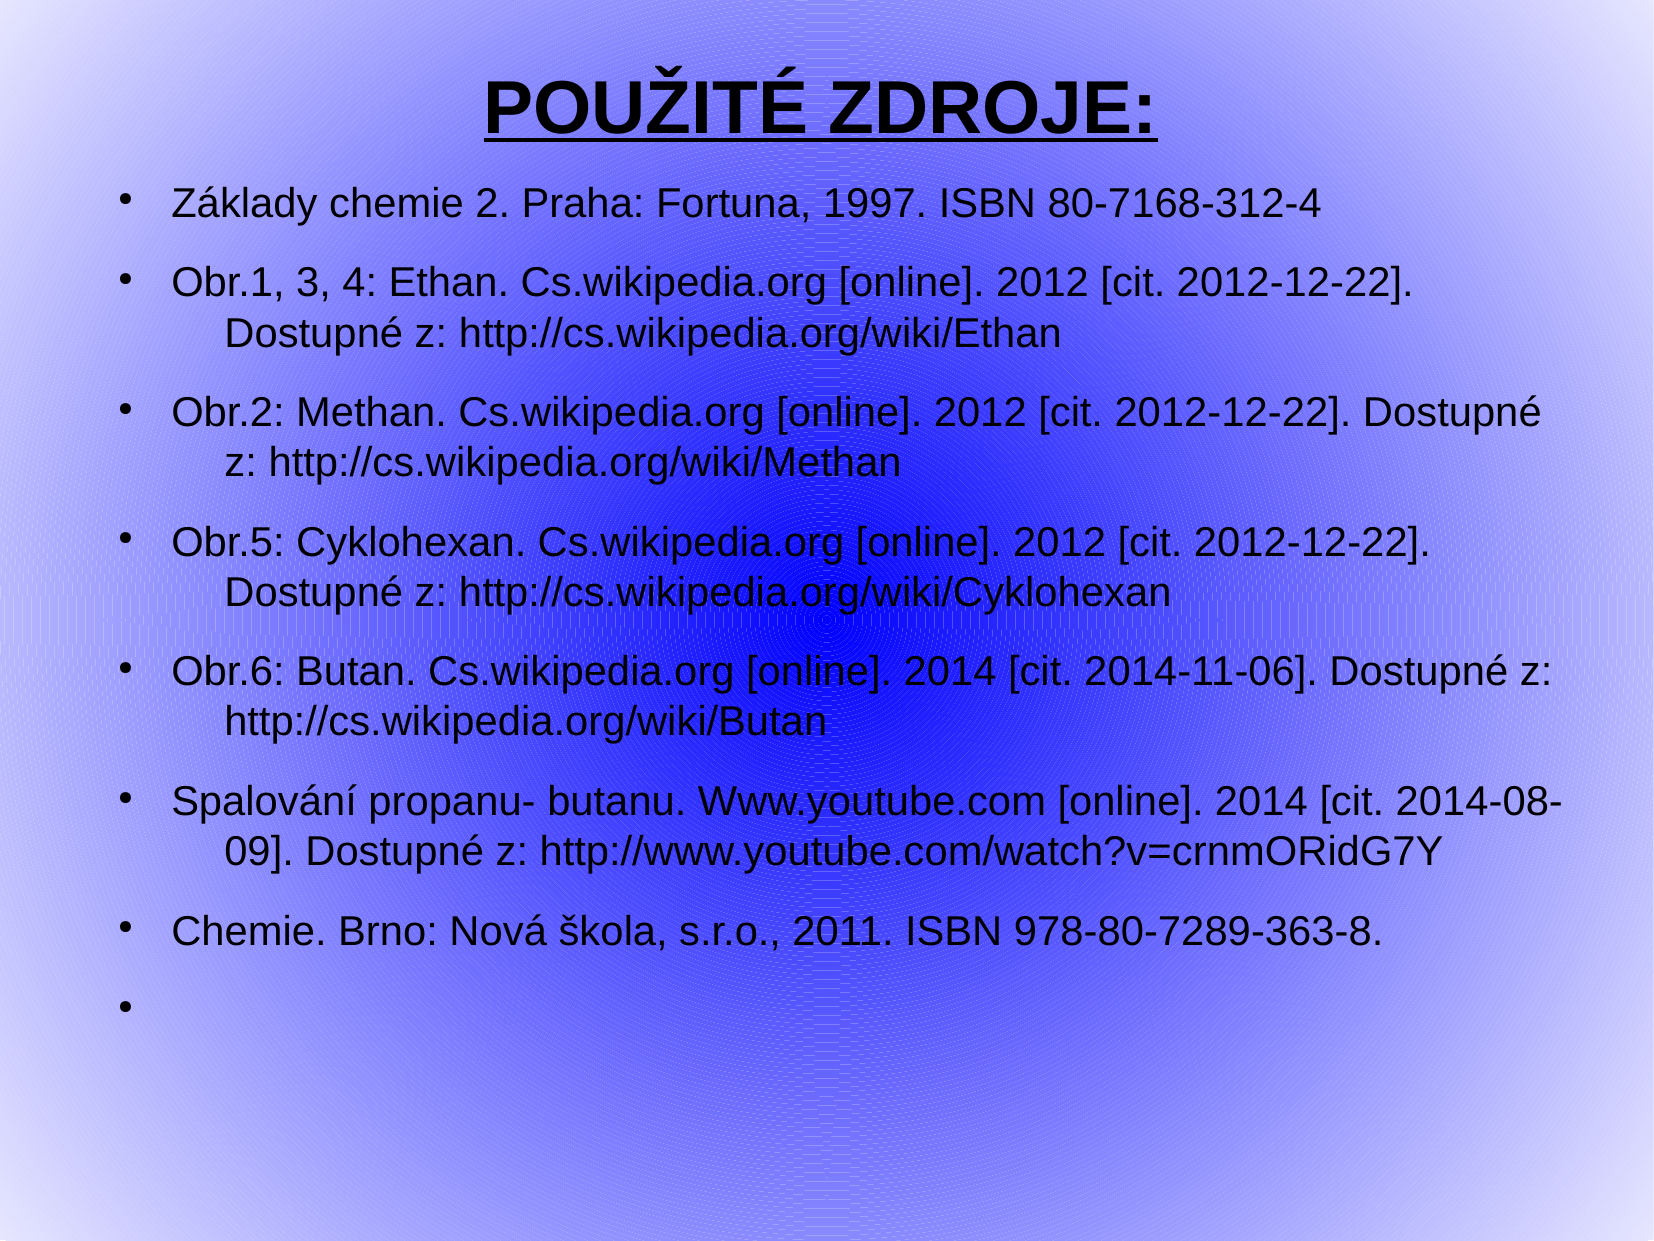

# POUŽITÉ ZDROJE:
Základy chemie 2. Praha: Fortuna, 1997. ISBN 80-7168-312-4
Obr.1, 3, 4: Ethan. Cs.wikipedia.org [online]. 2012 [cit. 2012-12-22]. Dostupné z: http://cs.wikipedia.org/wiki/Ethan
Obr.2: Methan. Cs.wikipedia.org [online]. 2012 [cit. 2012-12-22]. Dostupné z: http://cs.wikipedia.org/wiki/Methan
Obr.5: Cyklohexan. Cs.wikipedia.org [online]. 2012 [cit. 2012-12-22]. Dostupné z: http://cs.wikipedia.org/wiki/Cyklohexan
Obr.6: Butan. Cs.wikipedia.org [online]. 2014 [cit. 2014-11-06]. Dostupné z: http://cs.wikipedia.org/wiki/Butan
Spalování propanu- butanu. Www.youtube.com [online]. 2014 [cit. 2014-08-09]. Dostupné z: http://www.youtube.com/watch?v=crnmORidG7Y
Chemie. Brno: Nová škola, s.r.o., 2011. ISBN 978-80-7289-363-8.